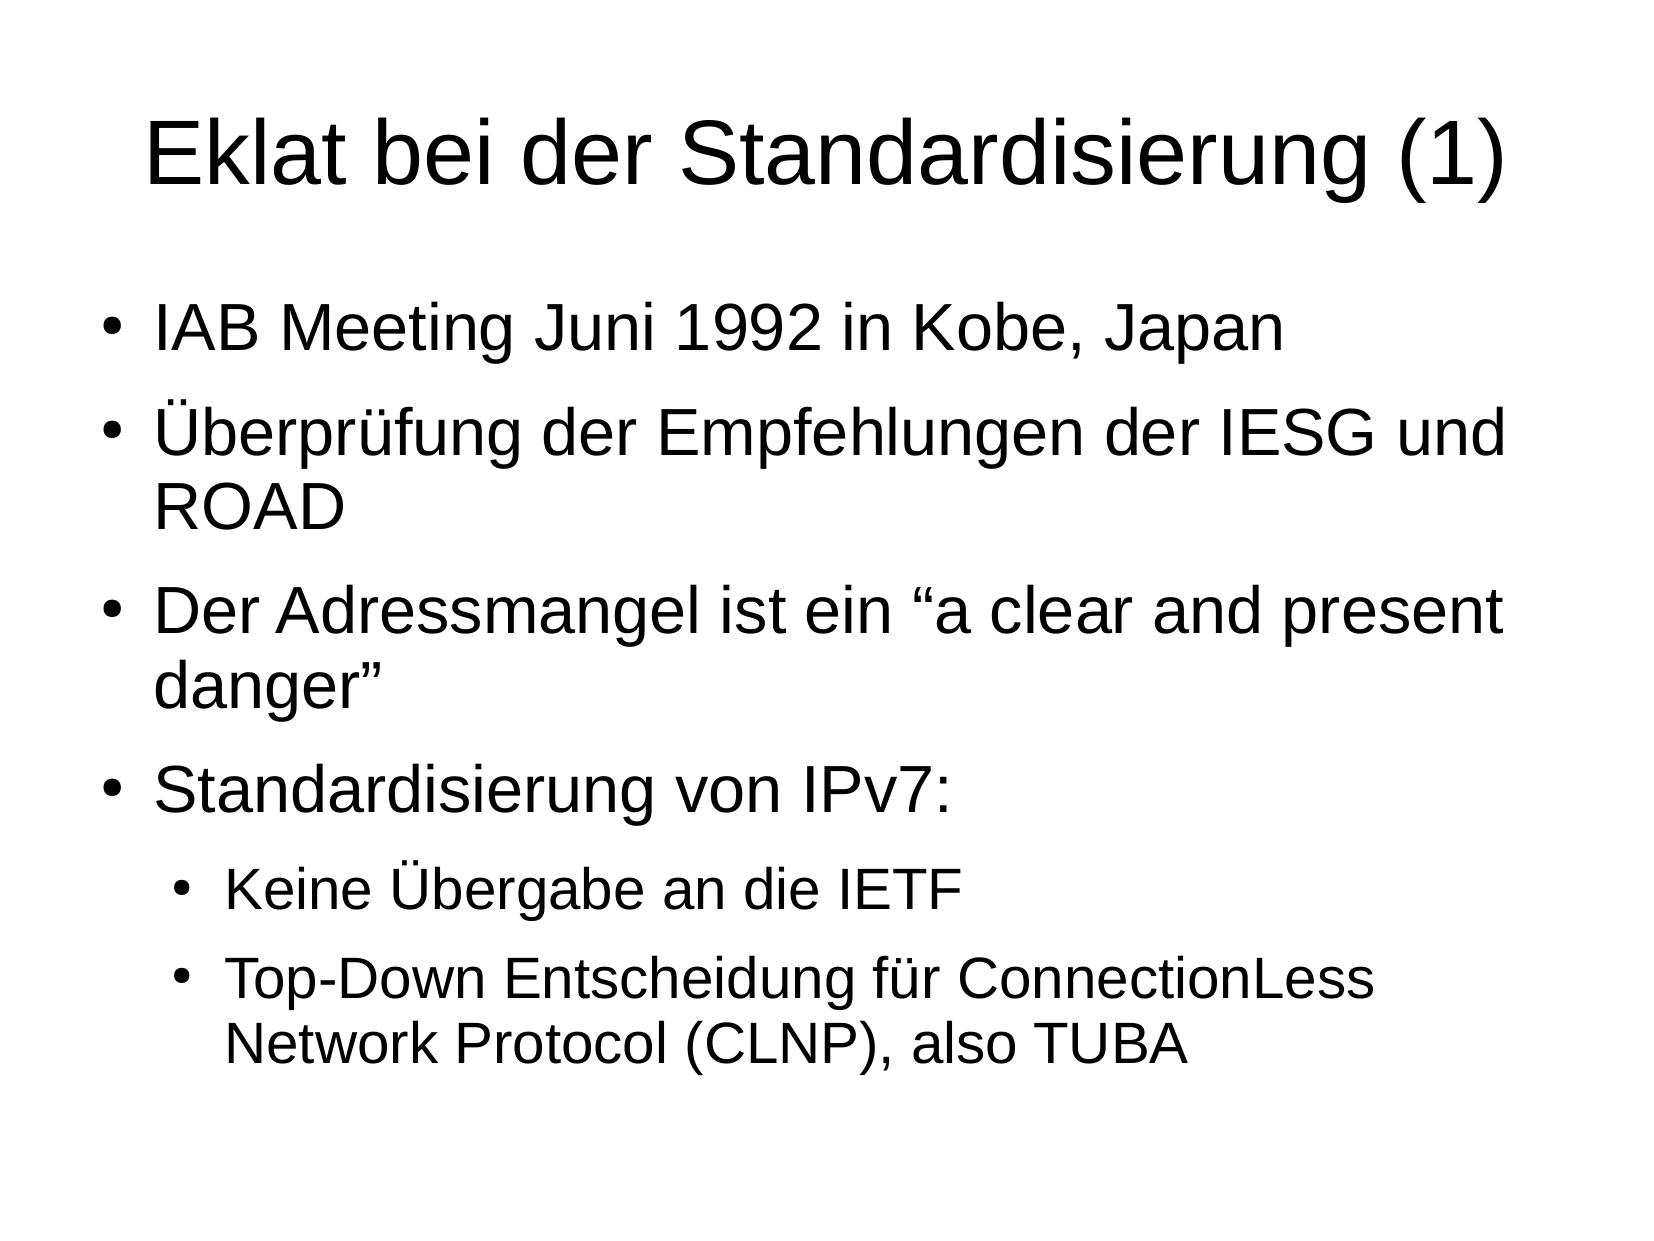

# Eklat bei der Standardisierung (1)
IAB Meeting Juni 1992 in Kobe, Japan
Überprüfung der Empfehlungen der IESG und ROAD
Der Adressmangel ist ein “a clear and present danger”
Standardisierung von IPv7:
Keine Übergabe an die IETF
Top-Down Entscheidung für ConnectionLess Network Protocol (CLNP), also TUBA